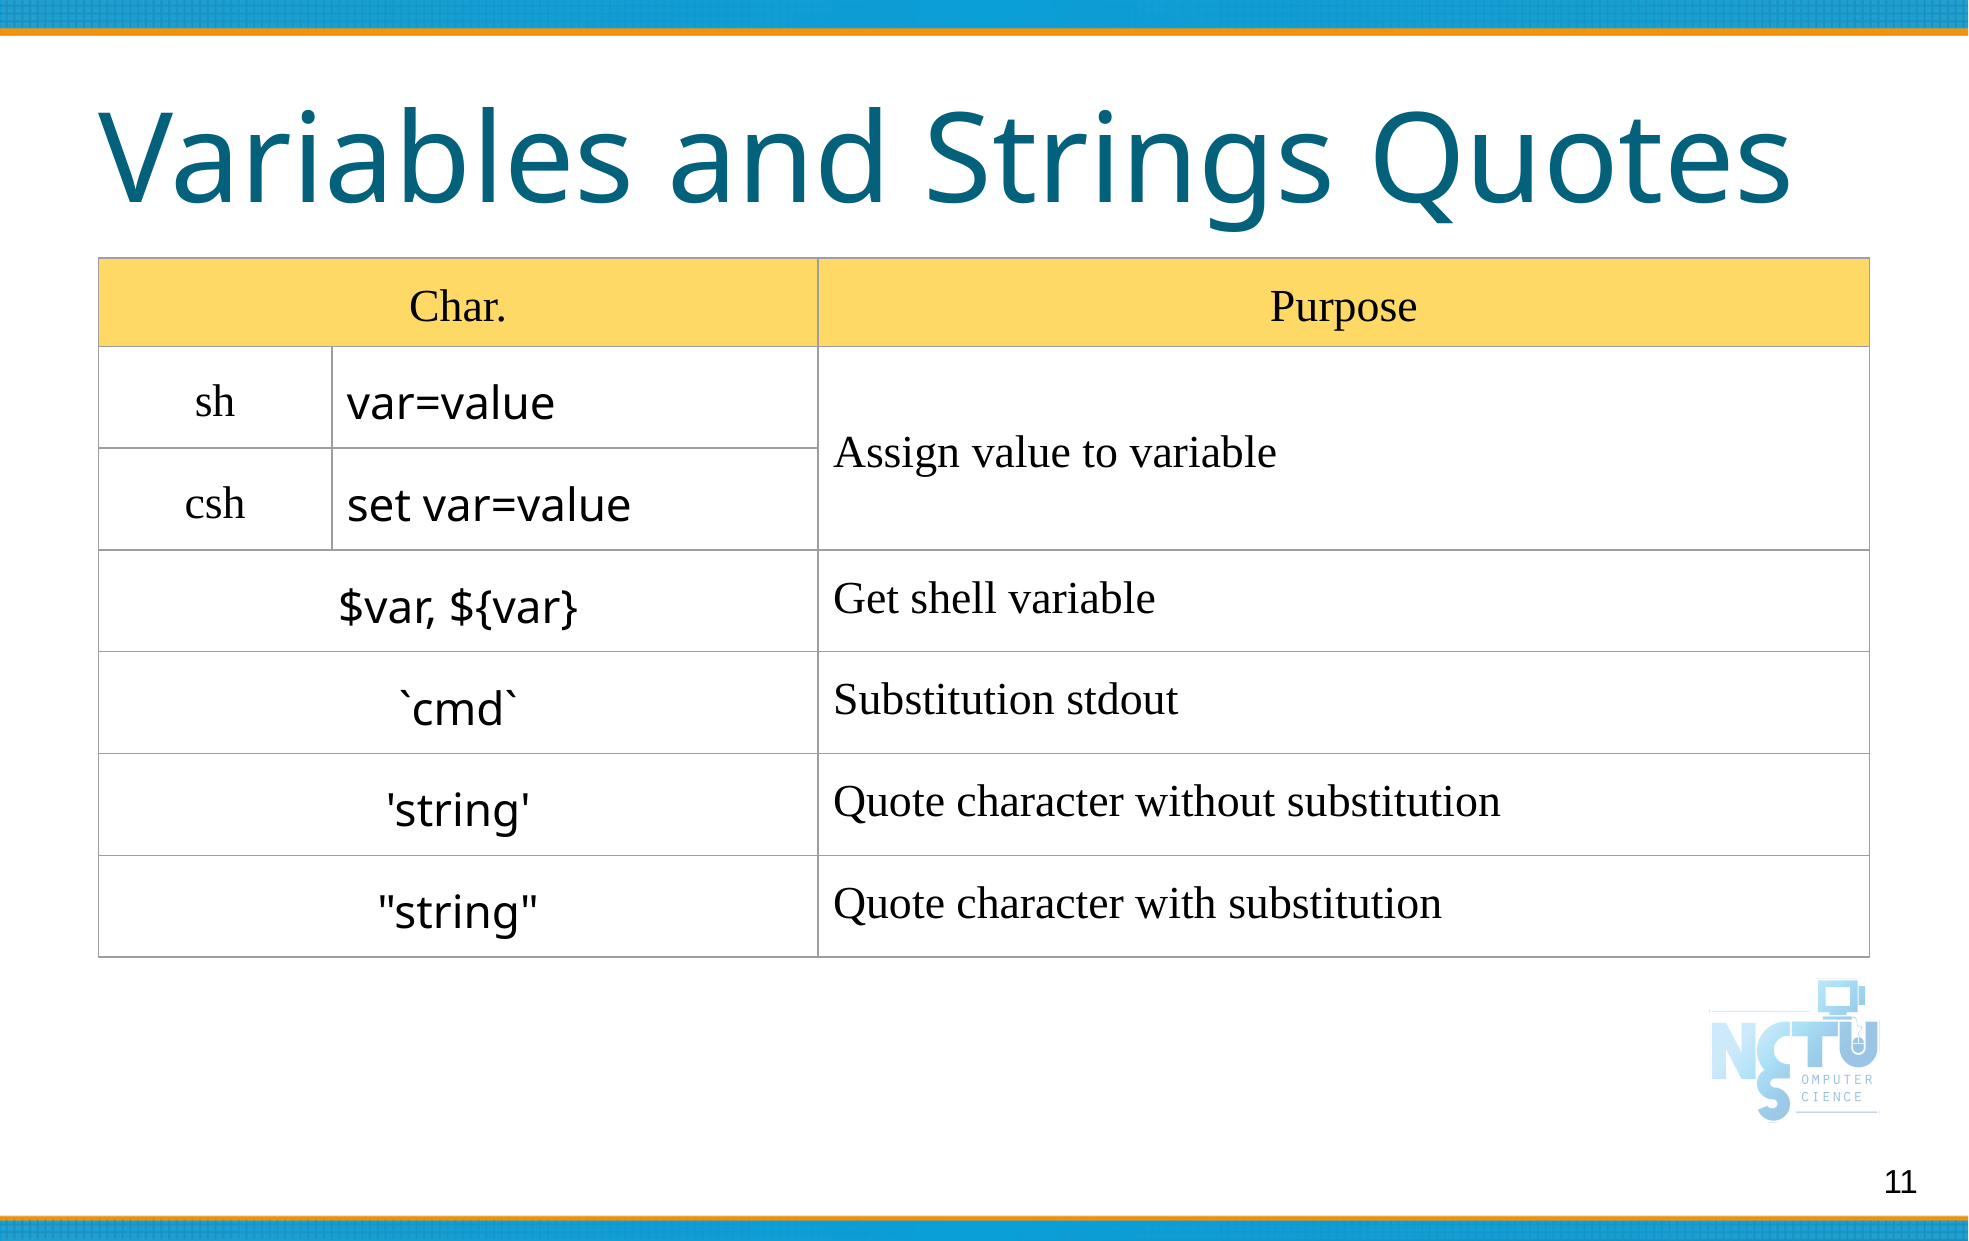

# Variables and Strings Quotes
| Char. | | Purpose |
| --- | --- | --- |
| sh | var=value | Assign value to variable |
| csh | set var=value | |
| $var, ${var} | | Get shell variable |
| `cmd` | | Substitution stdout |
| 'string' | | Quote character without substitution |
| "string" | | Quote character with substitution |